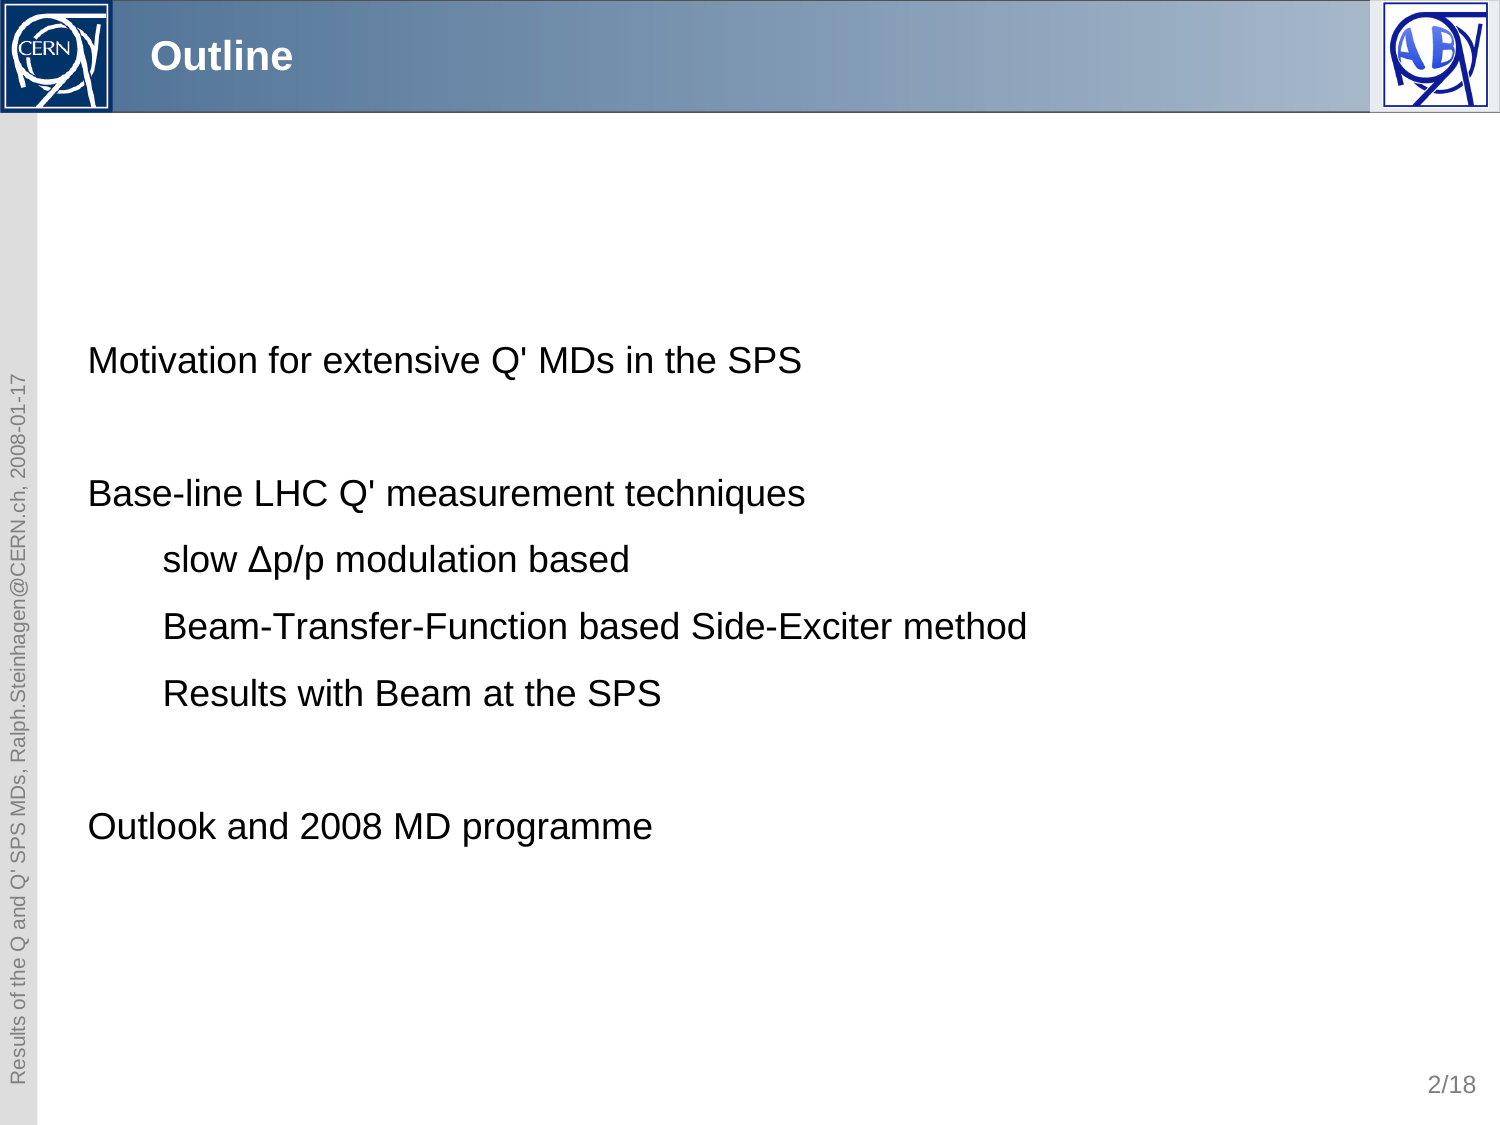

# Outline
Motivation for extensive Q' MDs in the SPS
Base-line LHC Q' measurement techniques
slow Δp/p modulation based
Beam-Transfer-Function based Side-Exciter method
Results with Beam at the SPS
Outlook and 2008 MD programme